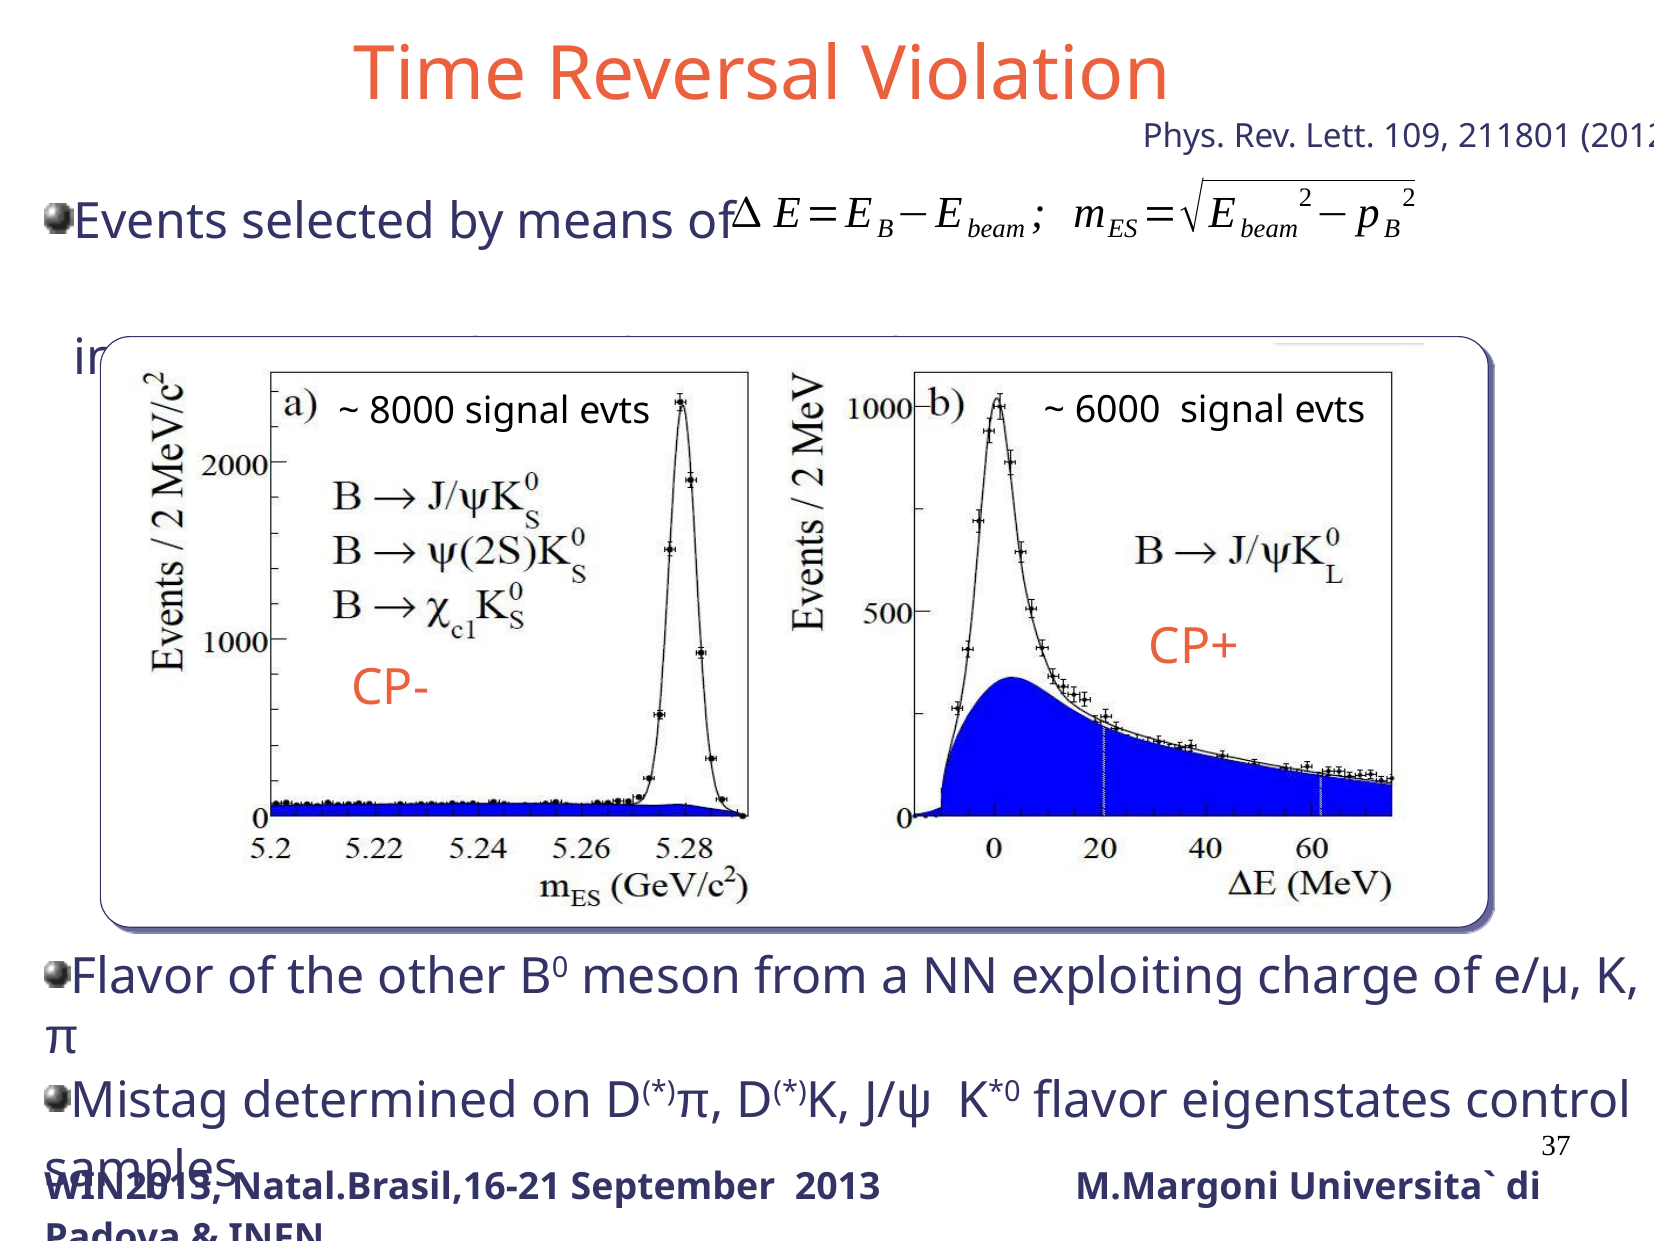

# Time Reversal Violation
Phys. Rev. Lett. 109, 211801 (2012)
Events selected by means of
in the ϒ(4S) rest frame from 425.7 fb-1
 ~ 6000 signal evts
~ 8000 signal evts
CP+
CP-
Flavor of the other B0 meson from a NN exploiting charge of e/μ, K, π
Mistag determined on D(*)π, D(*)K, J/ψ K*0 flavor eigenstates control samples
37
WIN2013, Natal.Brasil,16-21 September 2013 M.Margoni Universita` di Padova & INFN